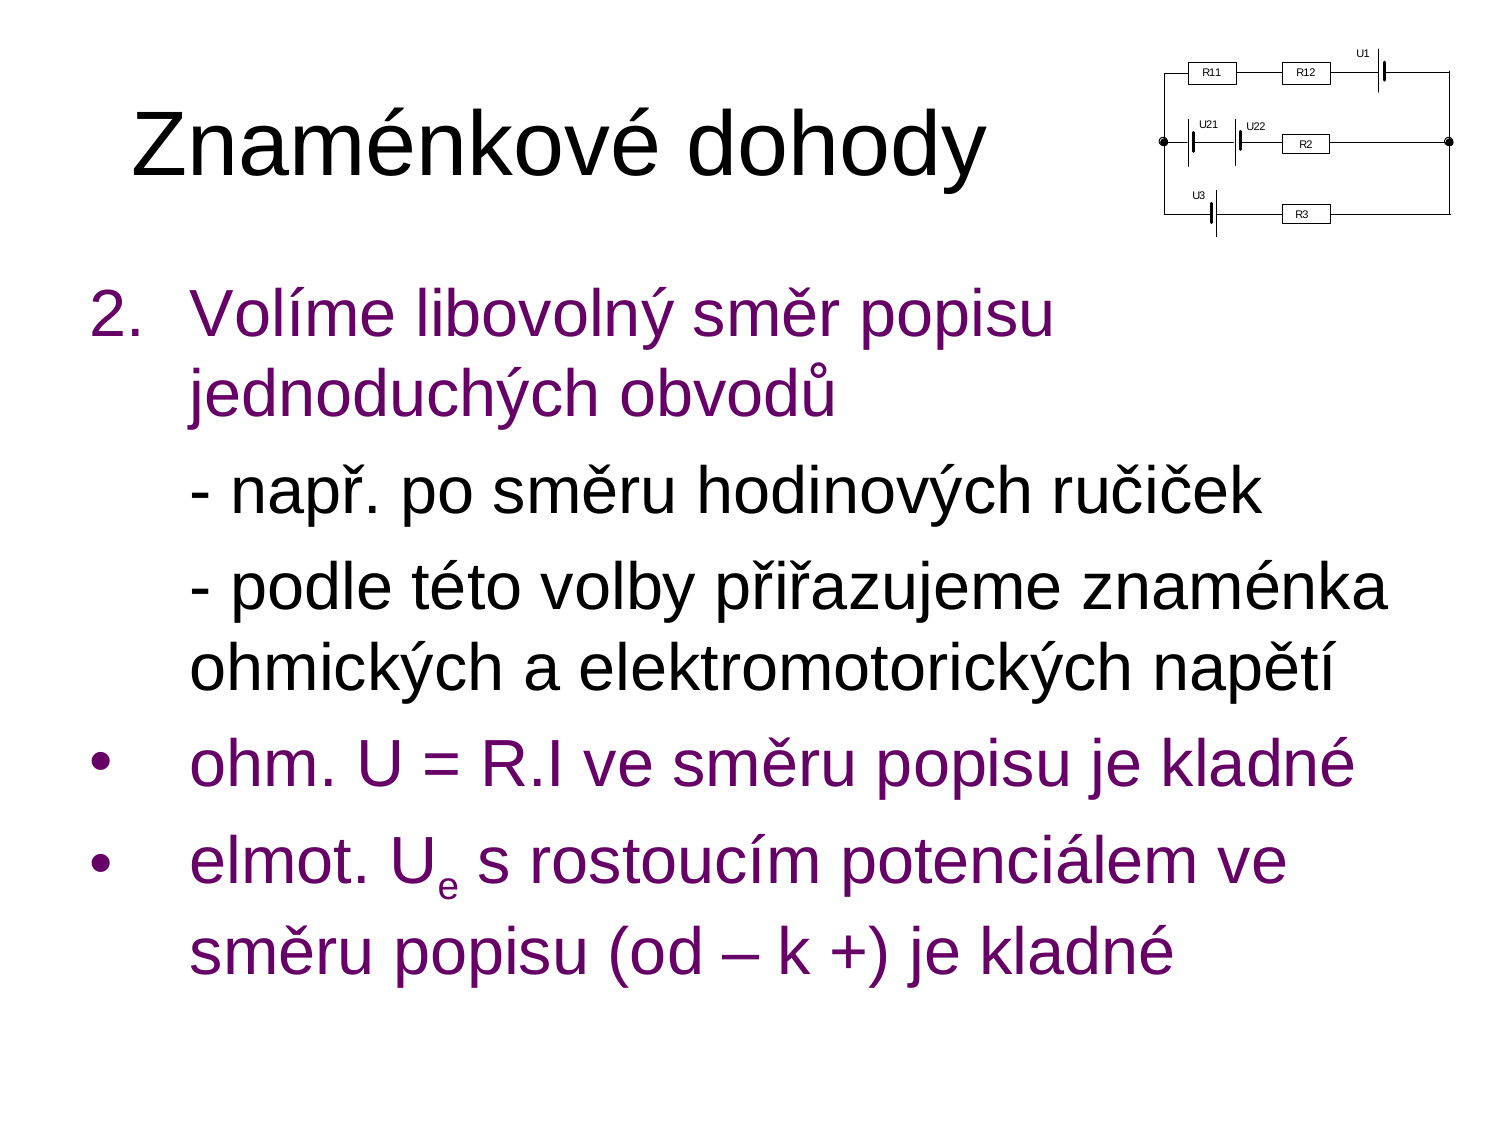

# Znaménkové dohody
Volíme libovolný směr popisu jednoduchých obvodů
	- např. po směru hodinových ručiček
	- podle této volby přiřazujeme znaménka ohmických a elektromotorických napětí
ohm. U = R.I ve směru popisu je kladné
elmot. Ue s rostoucím potenciálem ve směru popisu (od – k +) je kladné